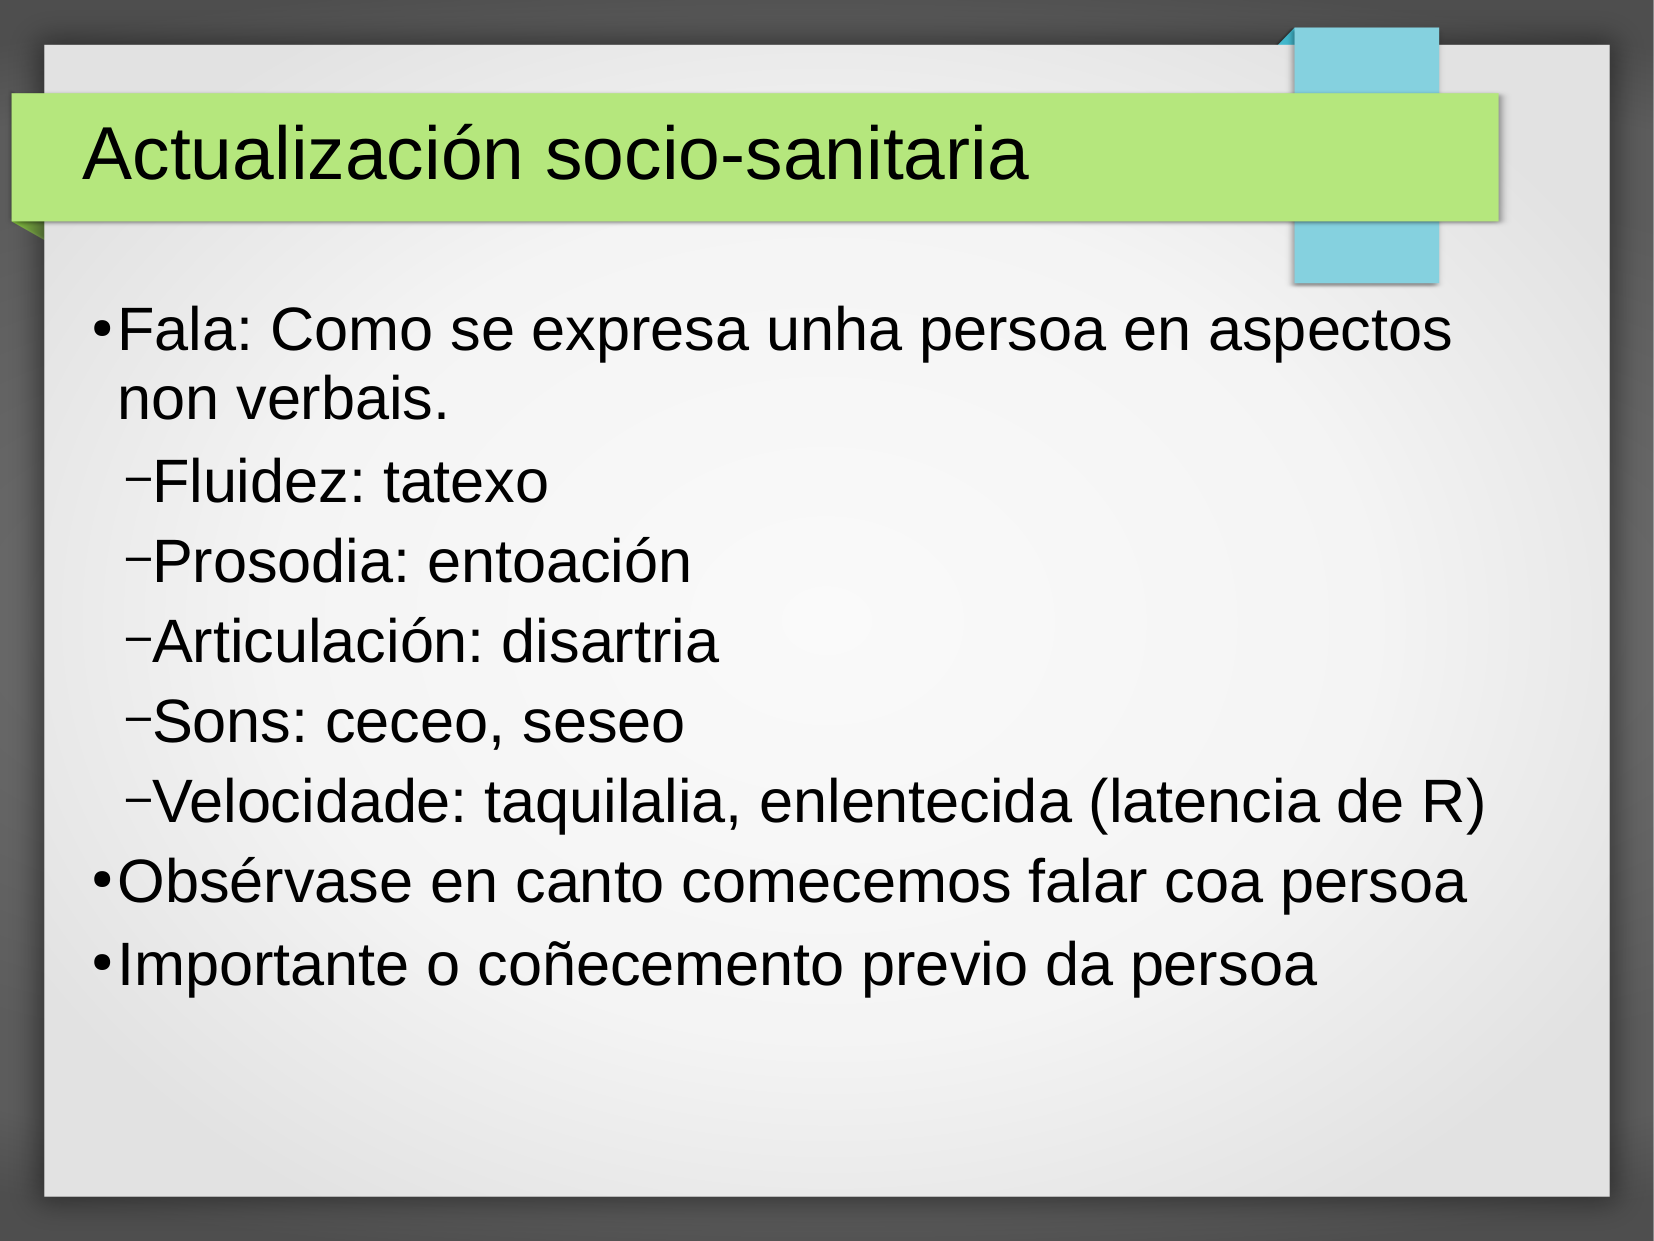

# Actualización socio-sanitaria
Fala: Como se expresa unha persoa en aspectos non verbais.
Fluidez: tatexo
Prosodia: entoación
Articulación: disartria
Sons: ceceo, seseo
Velocidade: taquilalia, enlentecida (latencia de R)
Obsérvase en canto comecemos falar coa persoa
Importante o coñecemento previo da persoa